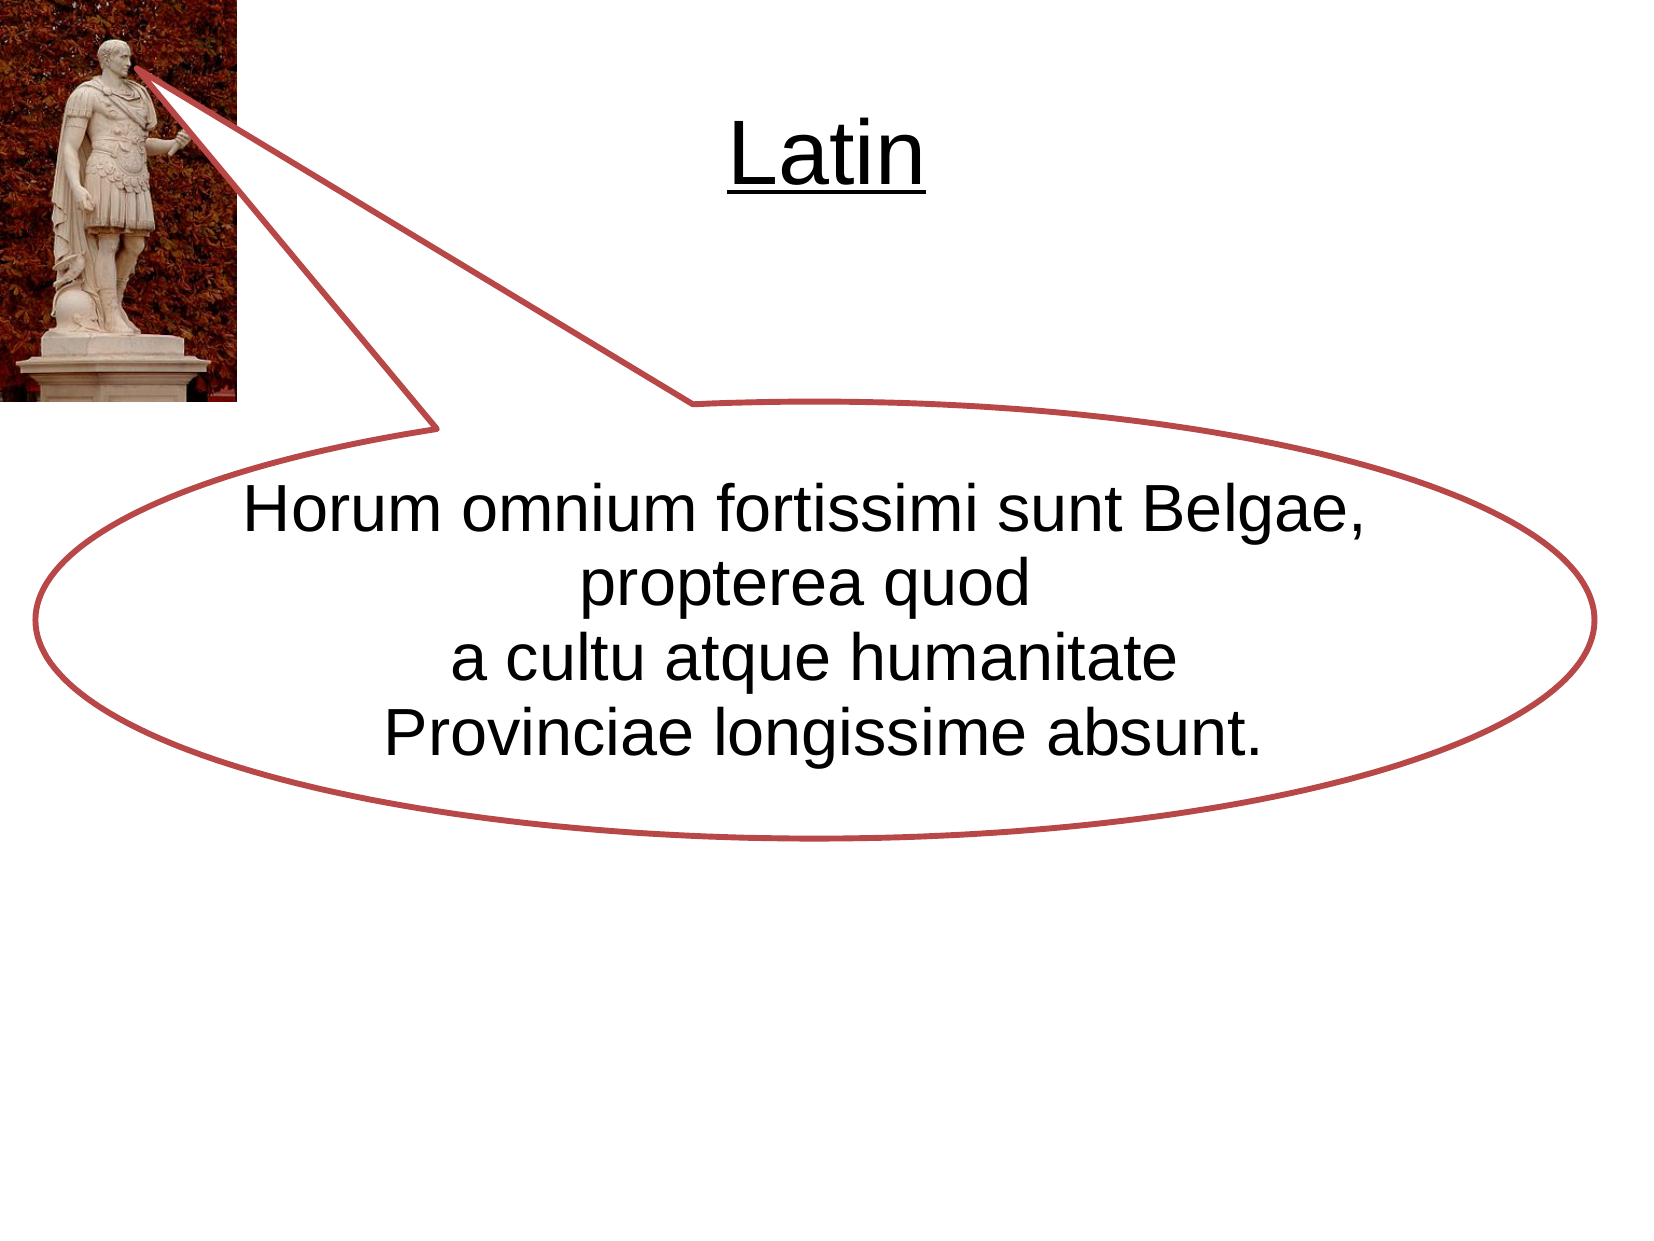

# Latin
Horum omnium fortissimi sunt Belgae,
propterea quod
a cultu atque humanitate
 Provinciae longissime absunt.